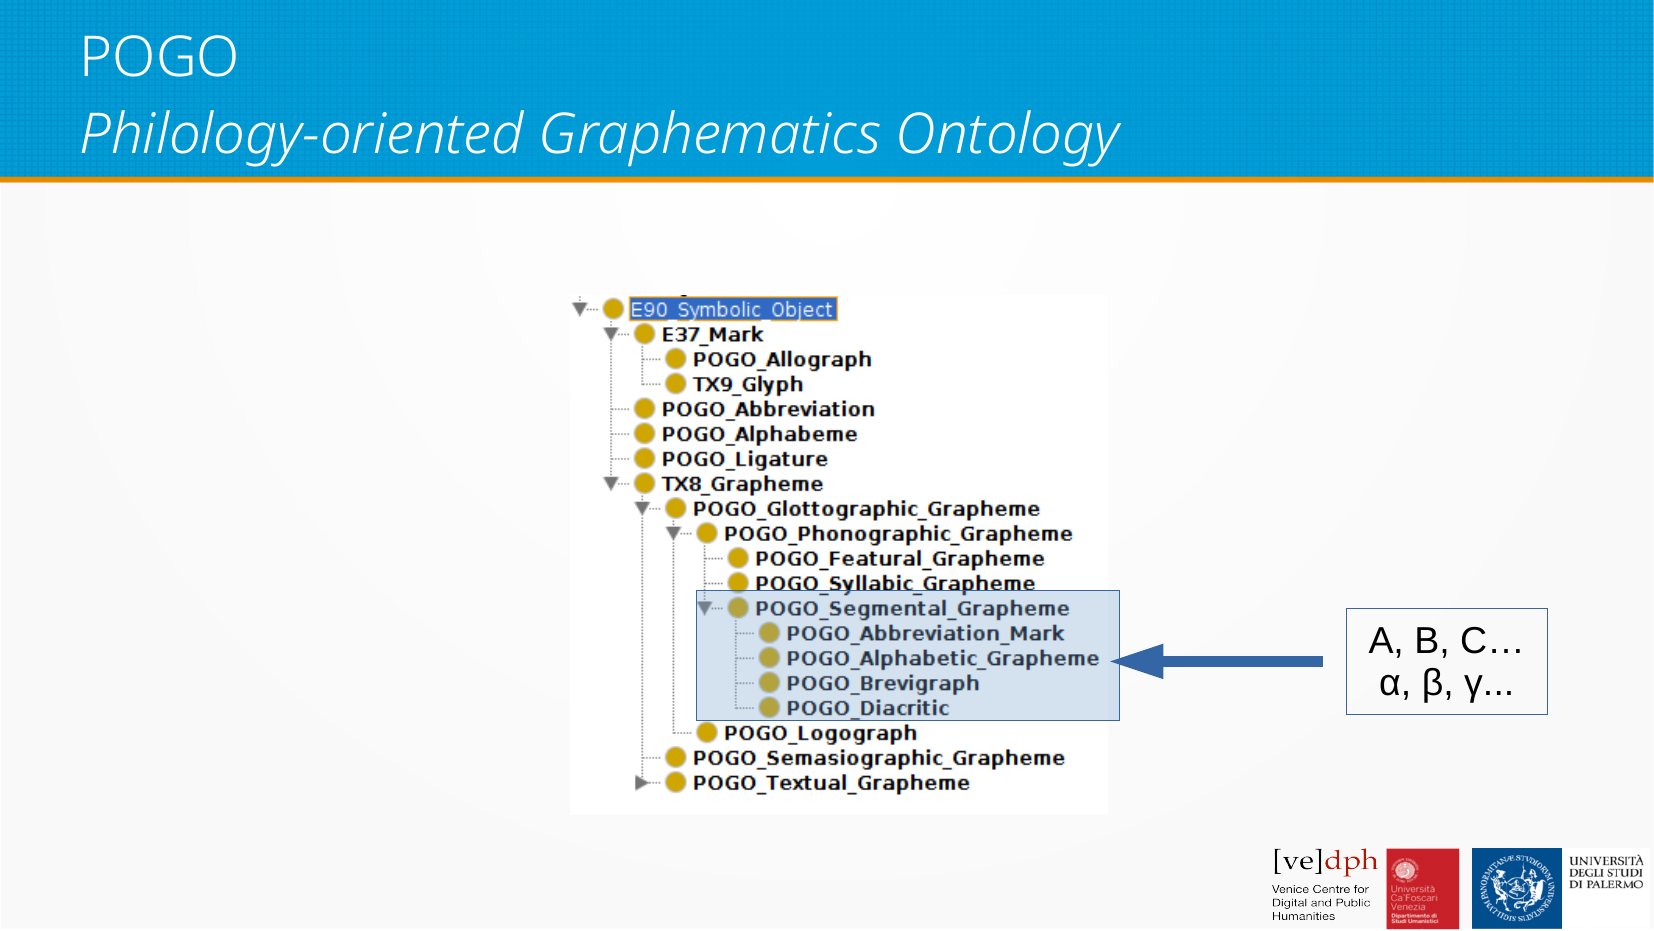

# POGO Philology-oriented Graphematics Ontology
A, B, C…
α, β, γ...